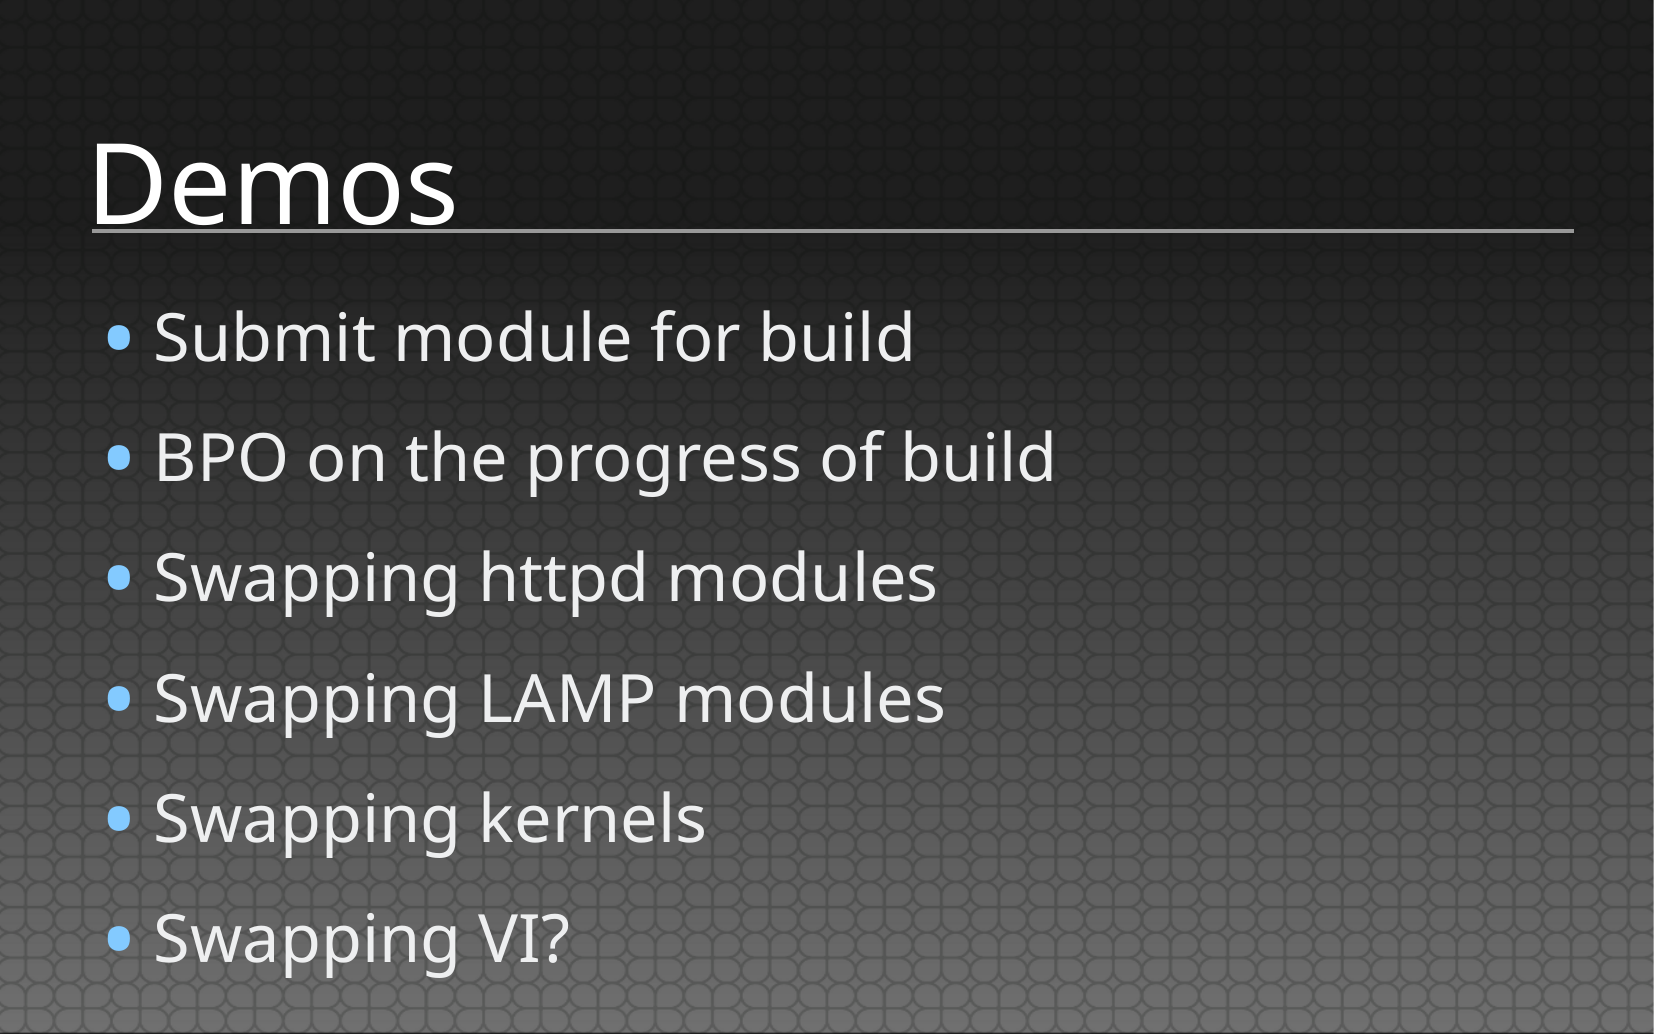

# Demos
Submit module for build
BPO on the progress of build
Swapping httpd modules
Swapping LAMP modules
Swapping kernels
Swapping VI?